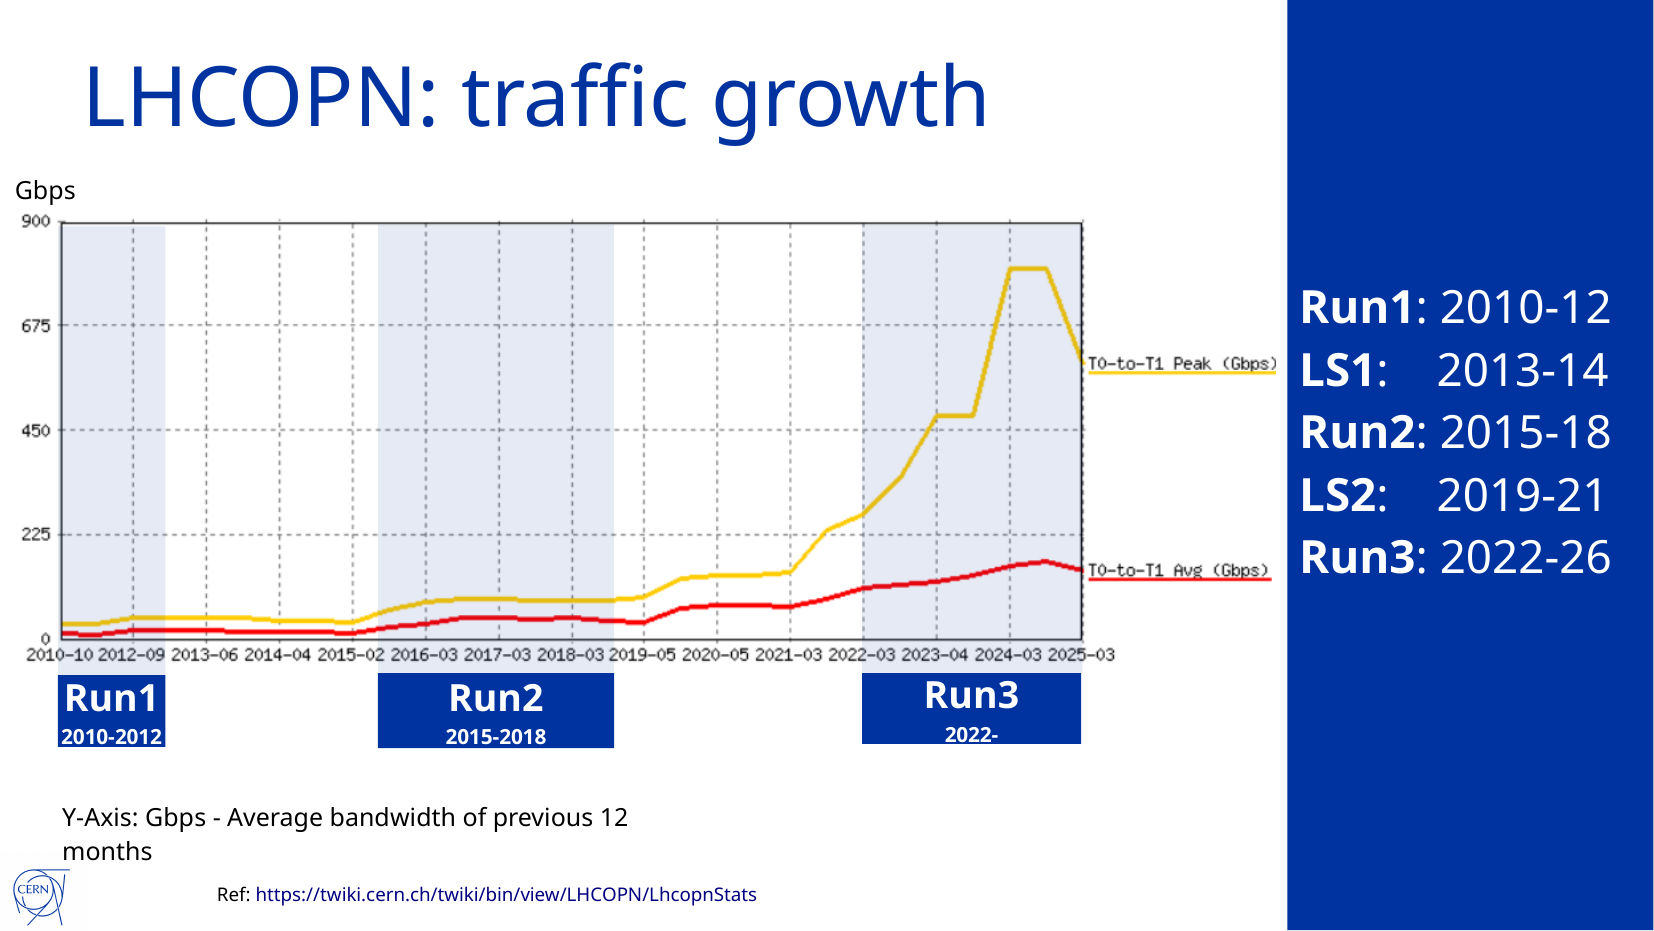

Run1: 2010-12 LS1: 2013-14 Run2: 2015-18 LS2: 2019-21 Run3: 2022-26
# LHCOPN: traffic growth
Gbps
Run2
2015-2018
Run3
2022-
Run1
2010-2012
Y-Axis: Gbps - Average bandwidth of previous 12 months
Ref: https://twiki.cern.ch/twiki/bin/view/LHCOPN/LhcopnStats